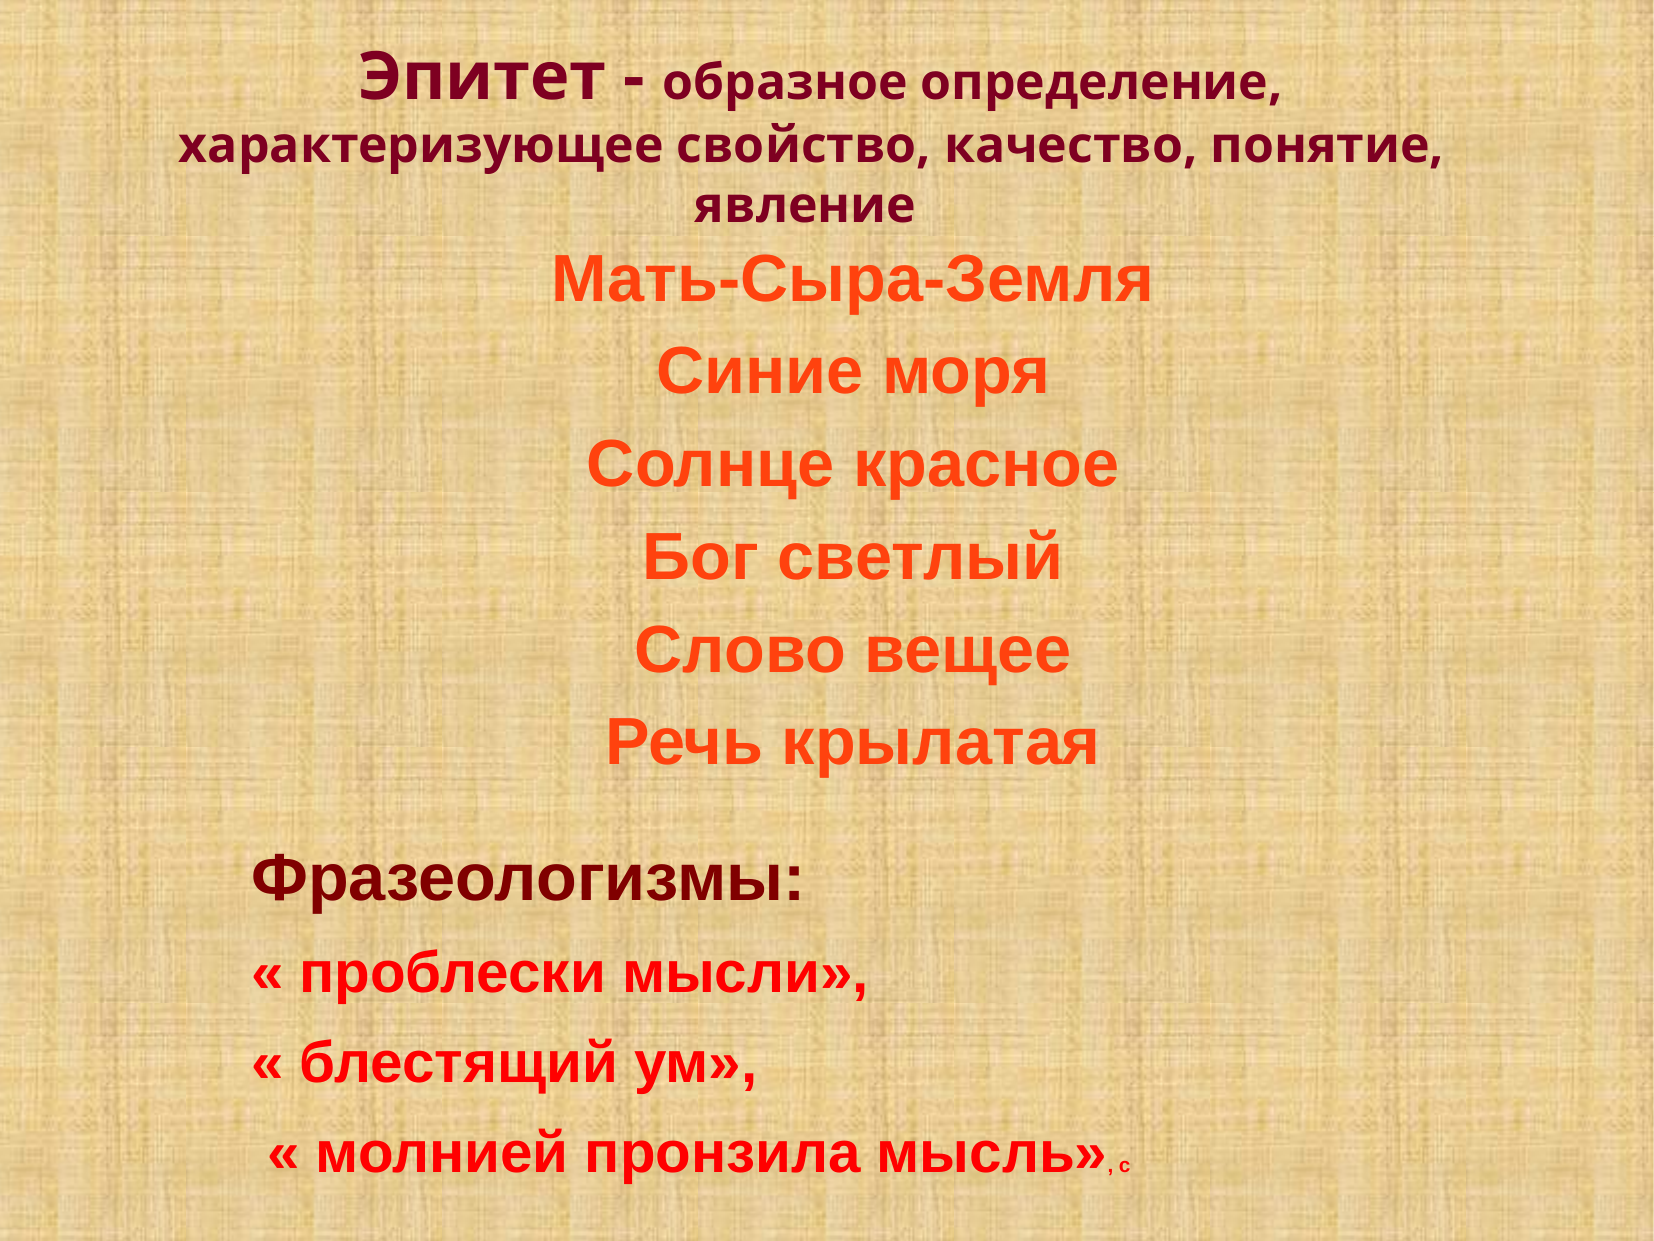

Эпитет - образное определение, характеризующее свойство, качество, понятие, явление
Мать-Сыра-Земля
Синие моря
Солнце красное
Бог светлый
Слово вещее
Речь крылатая
Фразеологизмы:
« проблески мысли»,
« блестящий ум»,
 « молнией пронзила мысль», с